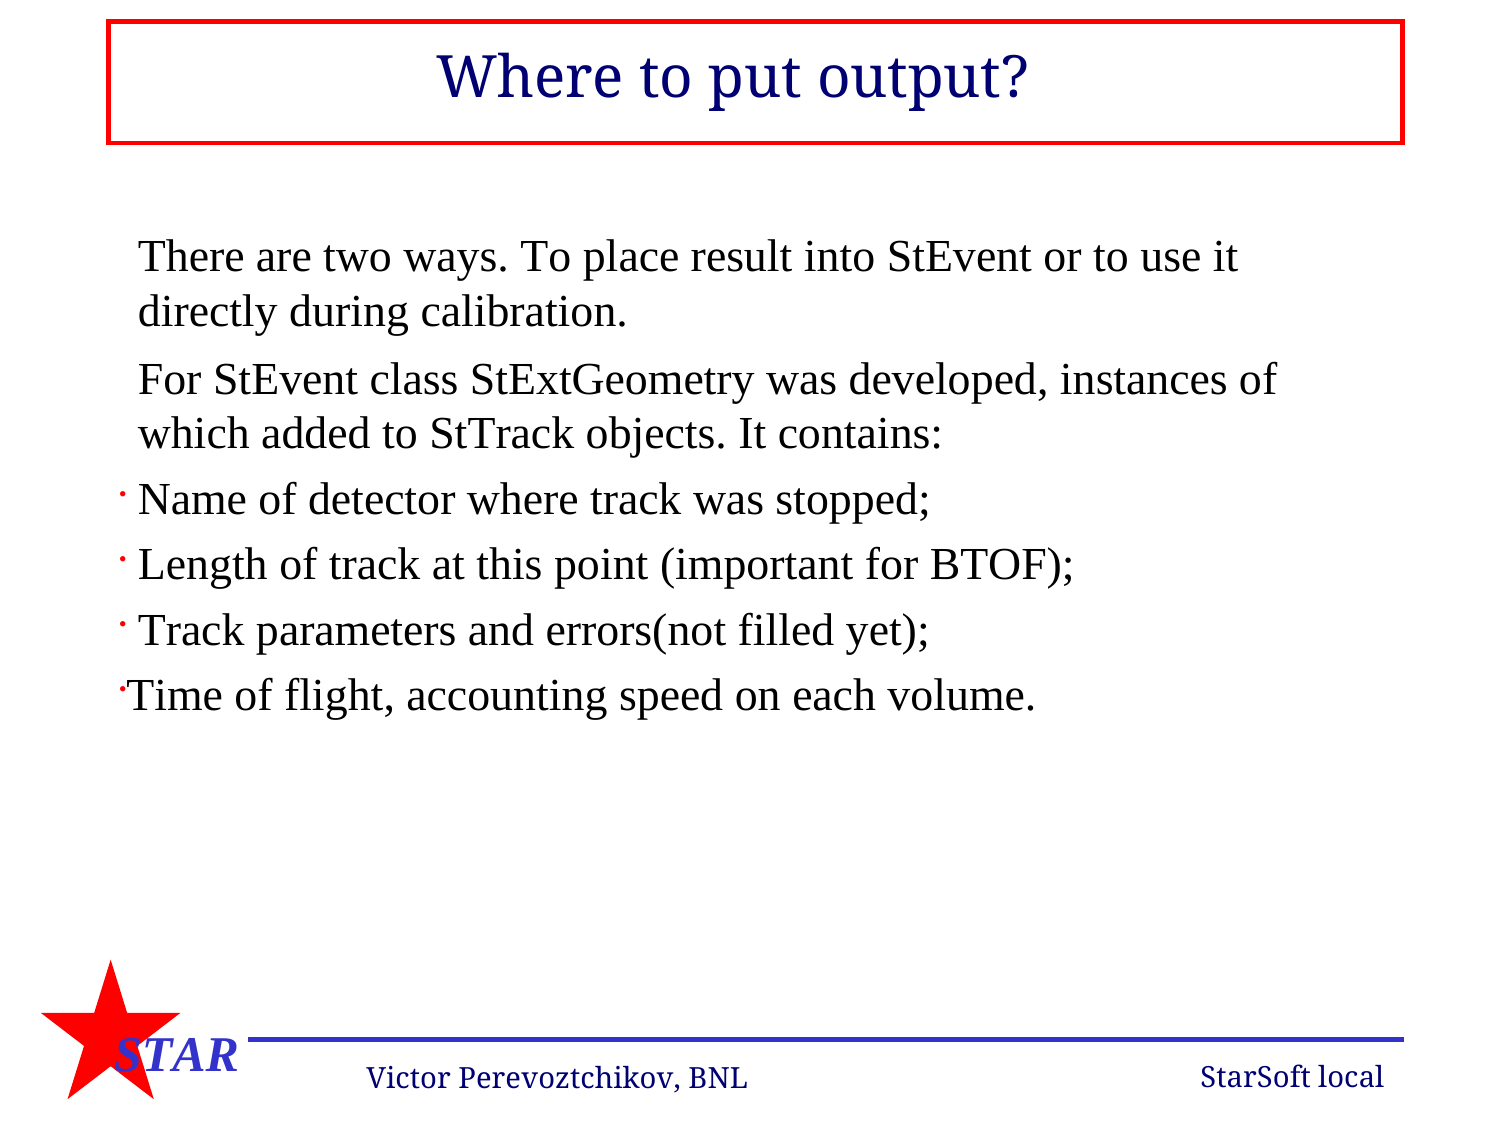

# Where to put output?
There are two ways. To place result into StEvent or to use it directly during calibration.
For StEvent class StExtGeometry was developed, instances of which added to StTrack objects. It contains:
 Name of detector where track was stopped;
 Length of track at this point (important for BTOF);
 Track parameters and errors(not filled yet);
Time of flight, accounting speed on each volume.
StarSoft local
Victor Perevoztchikov, BNL